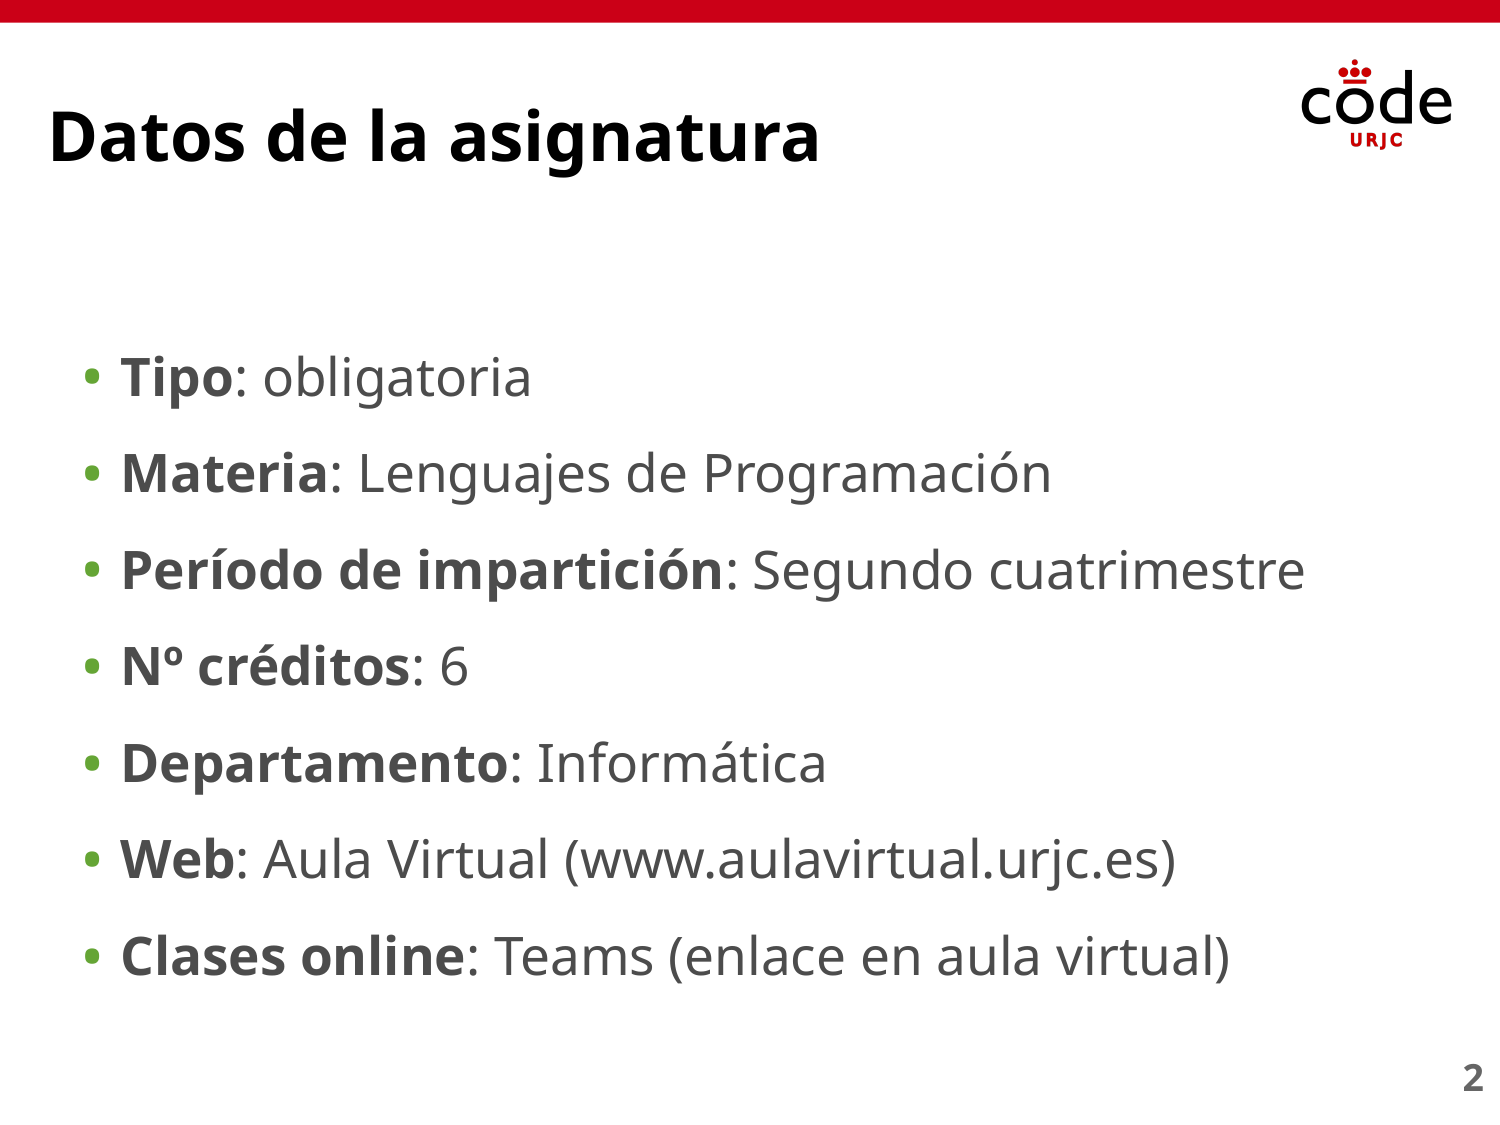

# Datos de la asignatura
Tipo: obligatoria
Materia: Lenguajes de Programación
Período de impartición: Segundo cuatrimestre
Nº créditos: 6
Departamento: Informática
Web: Aula Virtual (www.aulavirtual.urjc.es)
Clases online: Teams (enlace en aula virtual)